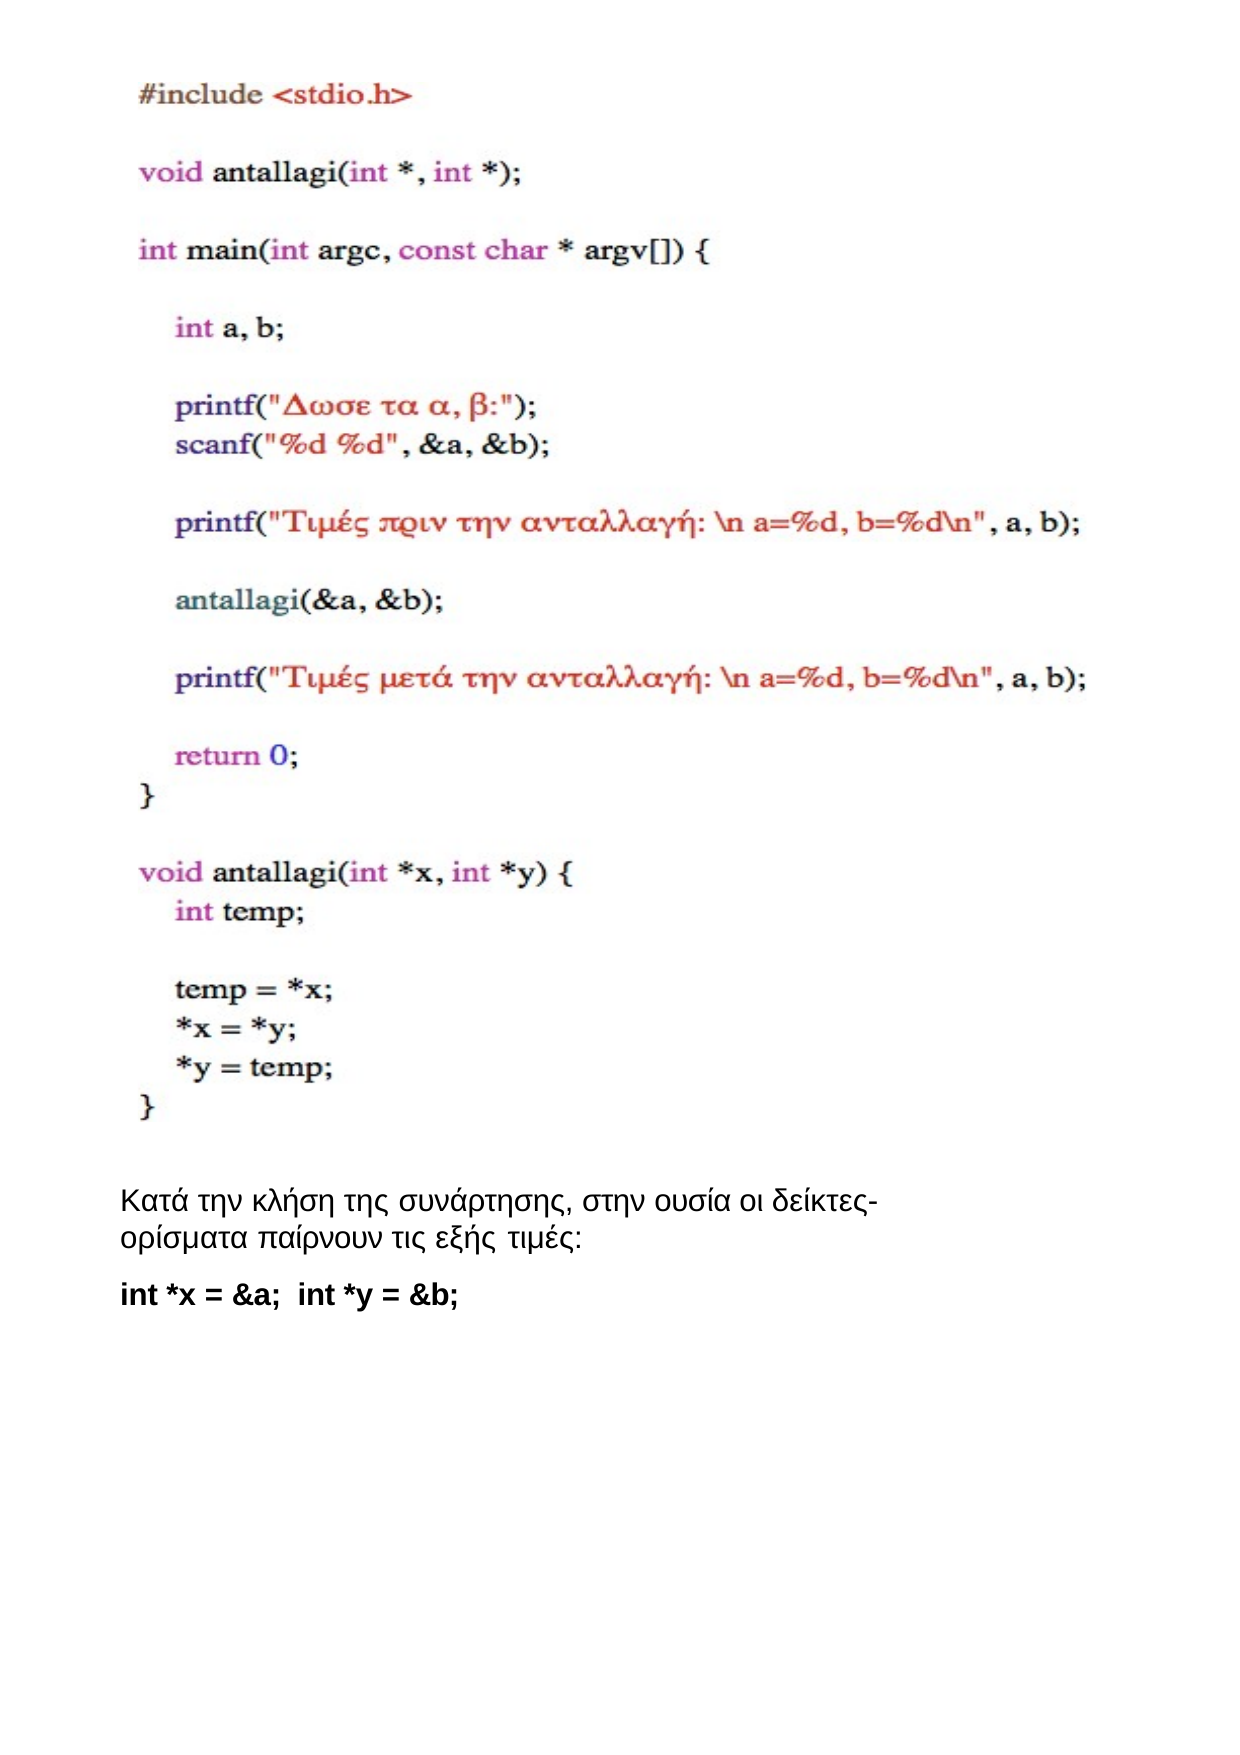

Κατά την κλήση της συνάρτησης, στην ουσία οι δείκτες-ορίσματα παίρνουν τις εξής τιμές:
int *x = &a; int *y = &b;